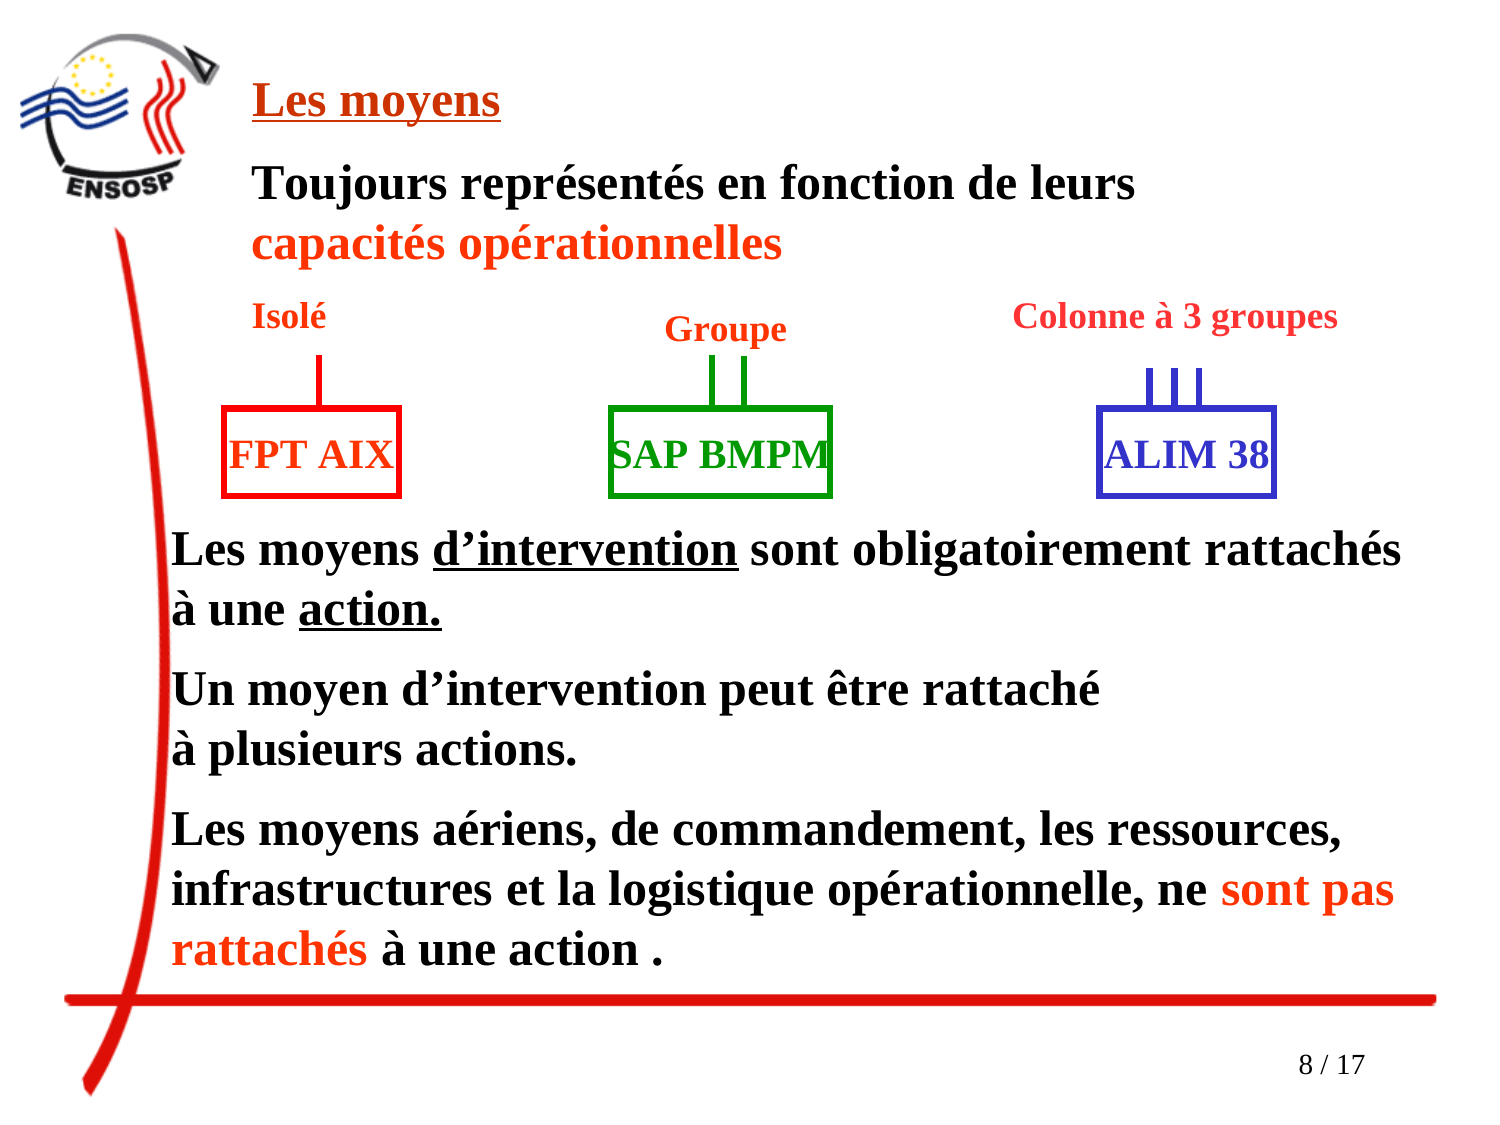

Les moyens
Toujours représentés en fonction de leurs
capacités opérationnelles
Colonne à 3 groupes
Isolé
Groupe
ALIM 38
FPT AIX
SAP BMPM
Les moyens d’intervention sont obligatoirement rattachés
à une action.
Un moyen d’intervention peut être rattaché
à plusieurs actions.
Les moyens aériens, de commandement, les ressources, infrastructures et la logistique opérationnelle, ne sont pas rattachés à une action .
8